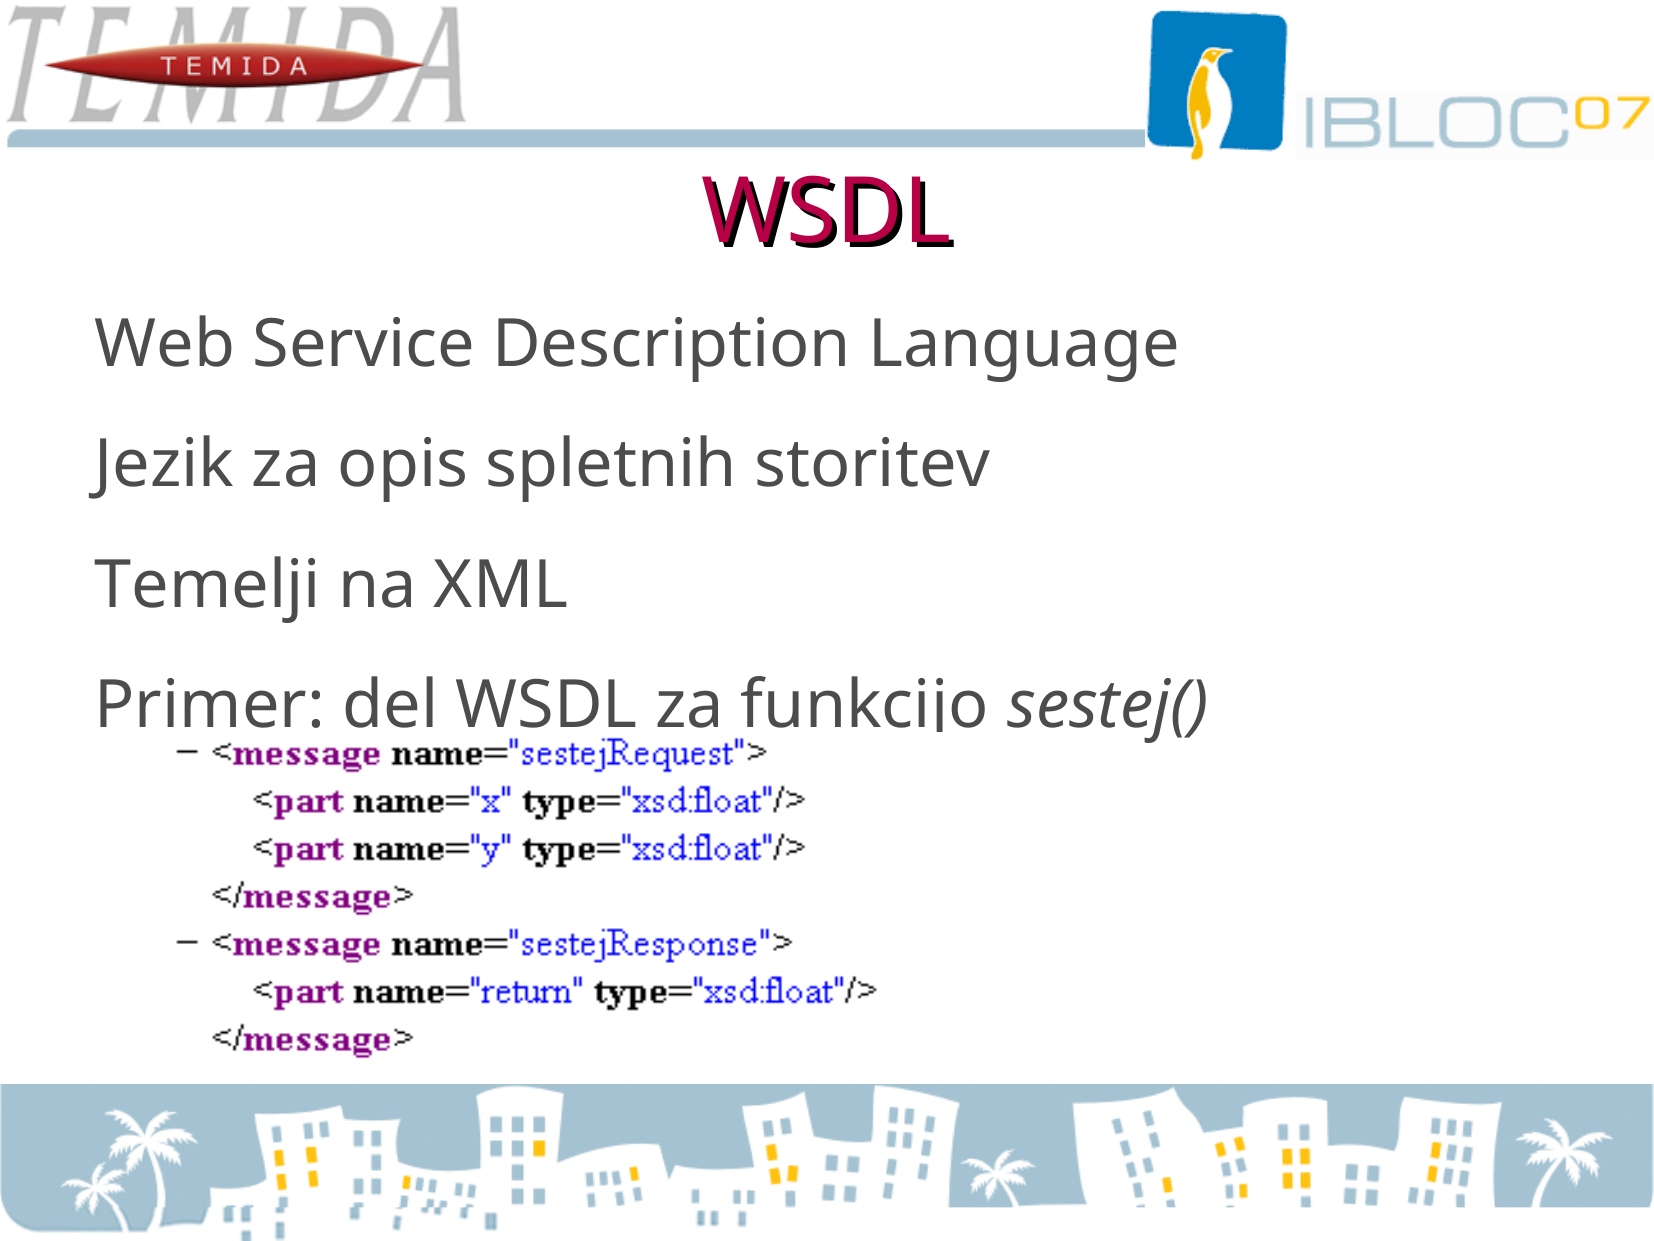

# WSDL
Web Service Description Language
Jezik za opis spletnih storitev
Temelji na XML
Primer: del WSDL za funkcijo sestej()